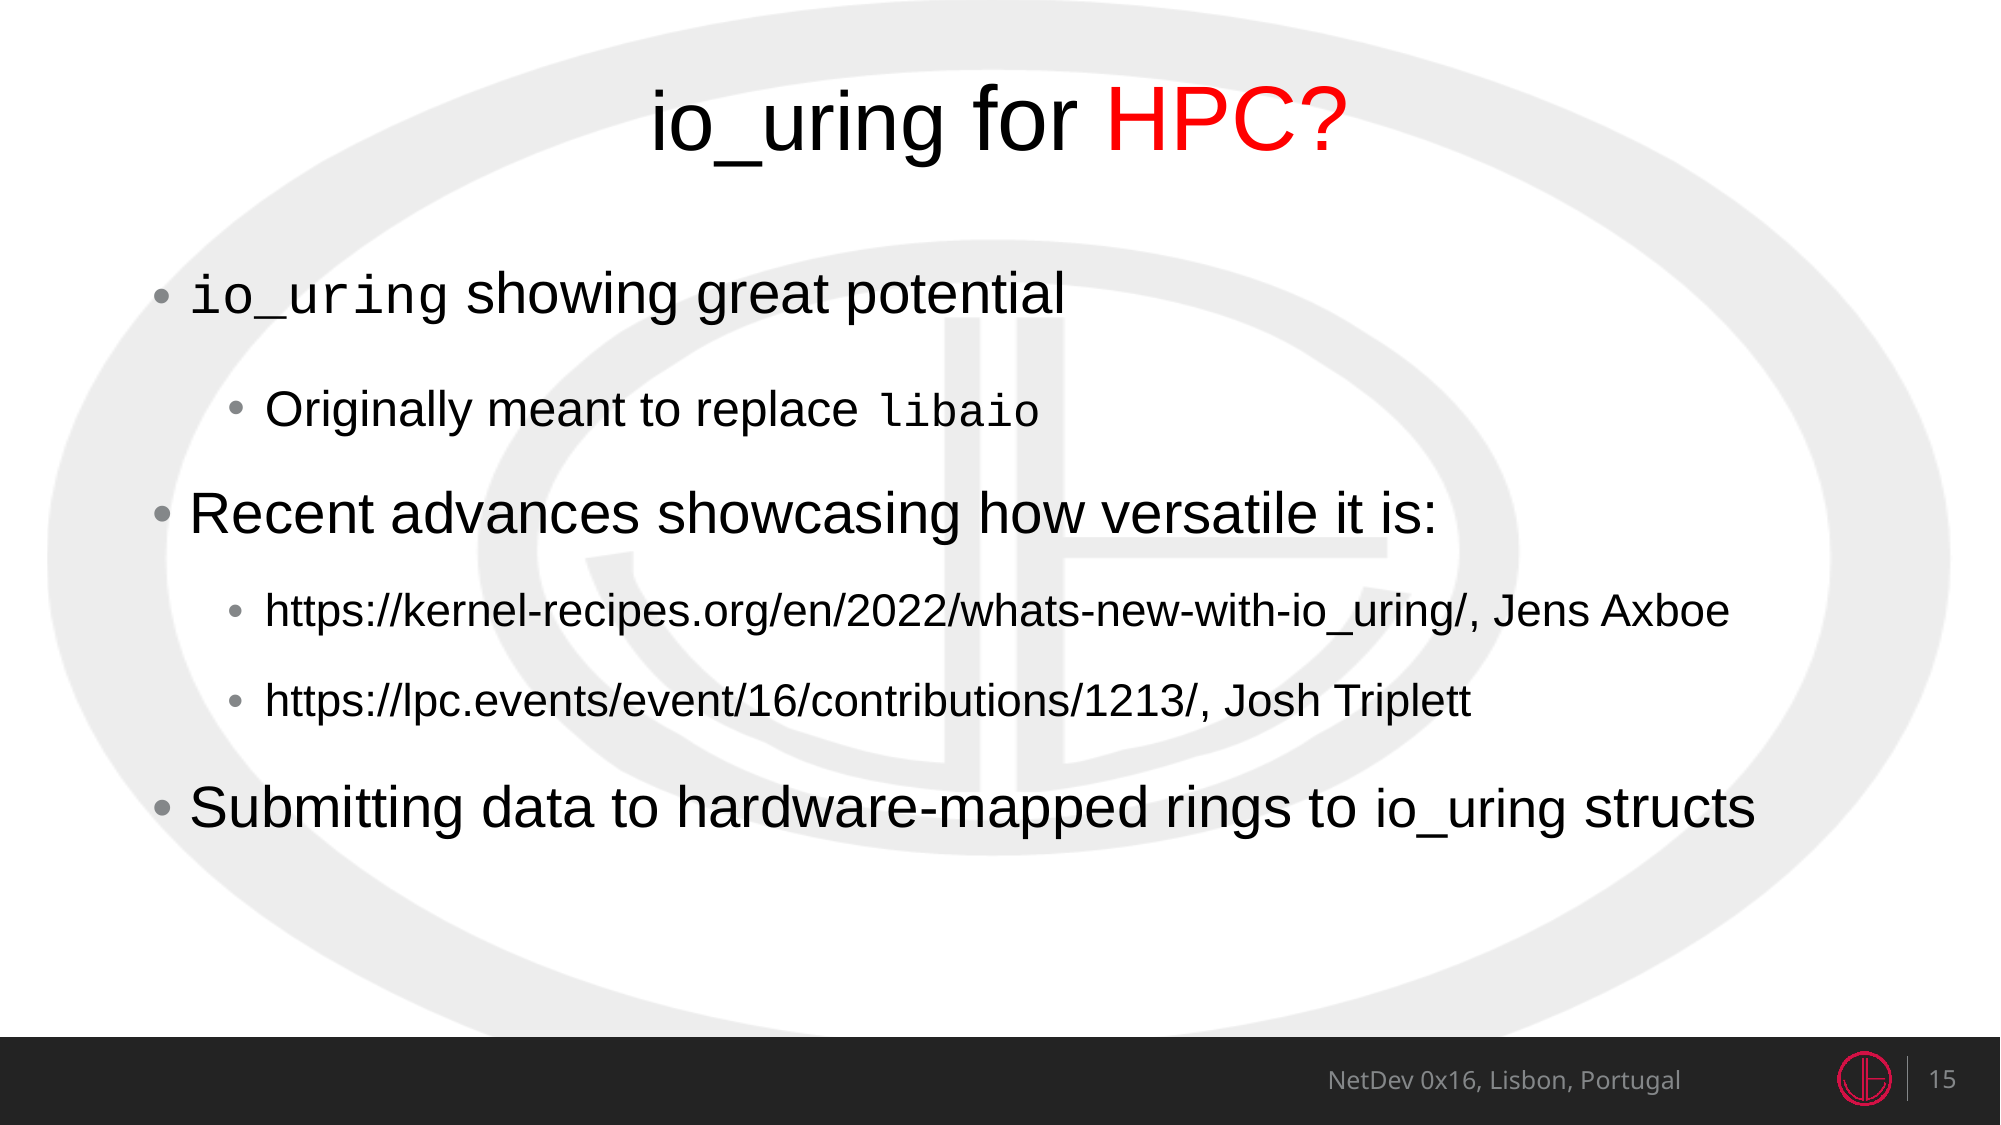

# io_uring for HPC?
io_uring showing great potential
Originally meant to replace libaio
Recent advances showcasing how versatile it is:
https://kernel-recipes.org/en/2022/whats-new-with-io_uring/, Jens Axboe
https://lpc.events/event/16/contributions/1213/, Josh Triplett
Submitting data to hardware-mapped rings to io_uring structs
NetDev 0x16, Lisbon, Portugal